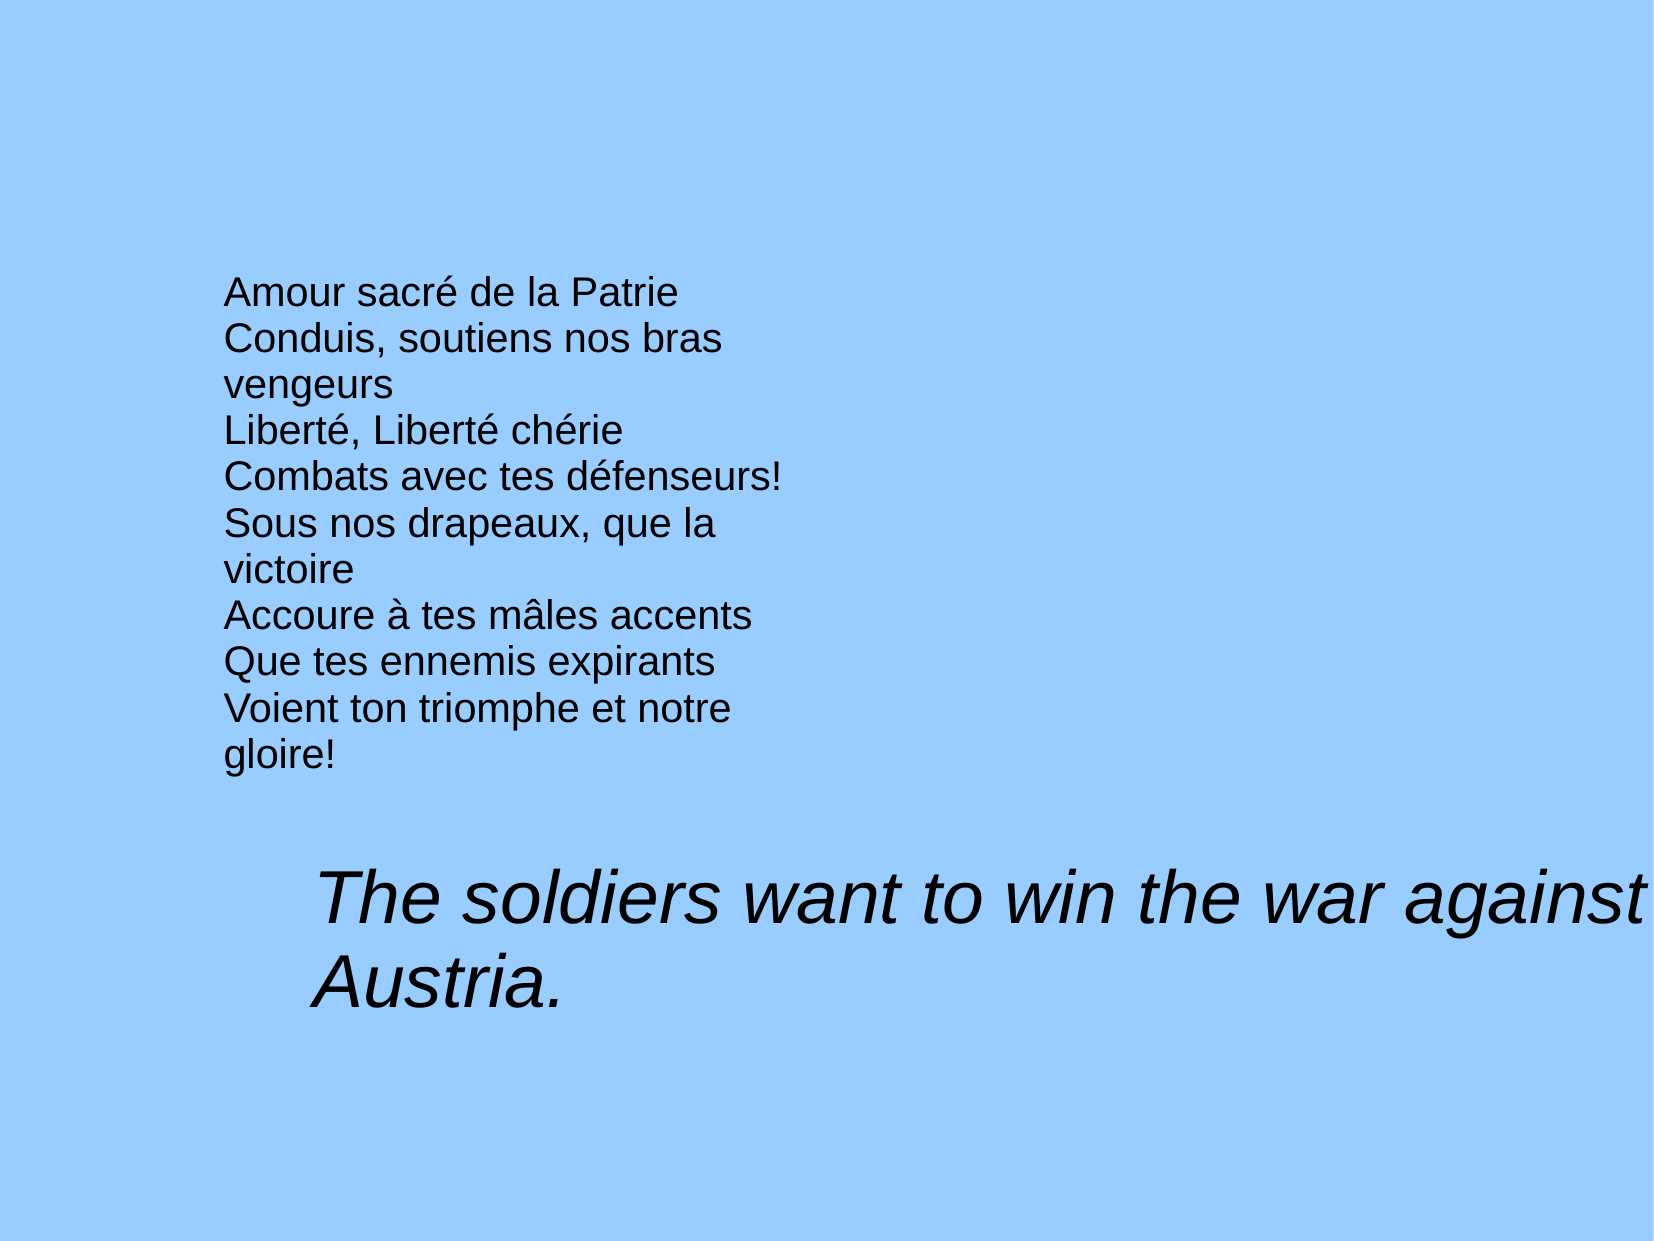

Amour sacré de la Patrie
Conduis, soutiens nos bras vengeurs
Liberté, Liberté chérie
Combats avec tes défenseurs!
Sous nos drapeaux, que la victoire
Accoure à tes mâles accents
Que tes ennemis expirants
Voient ton triomphe et notre gloire!
The soldiers want to win the war against
Austria.